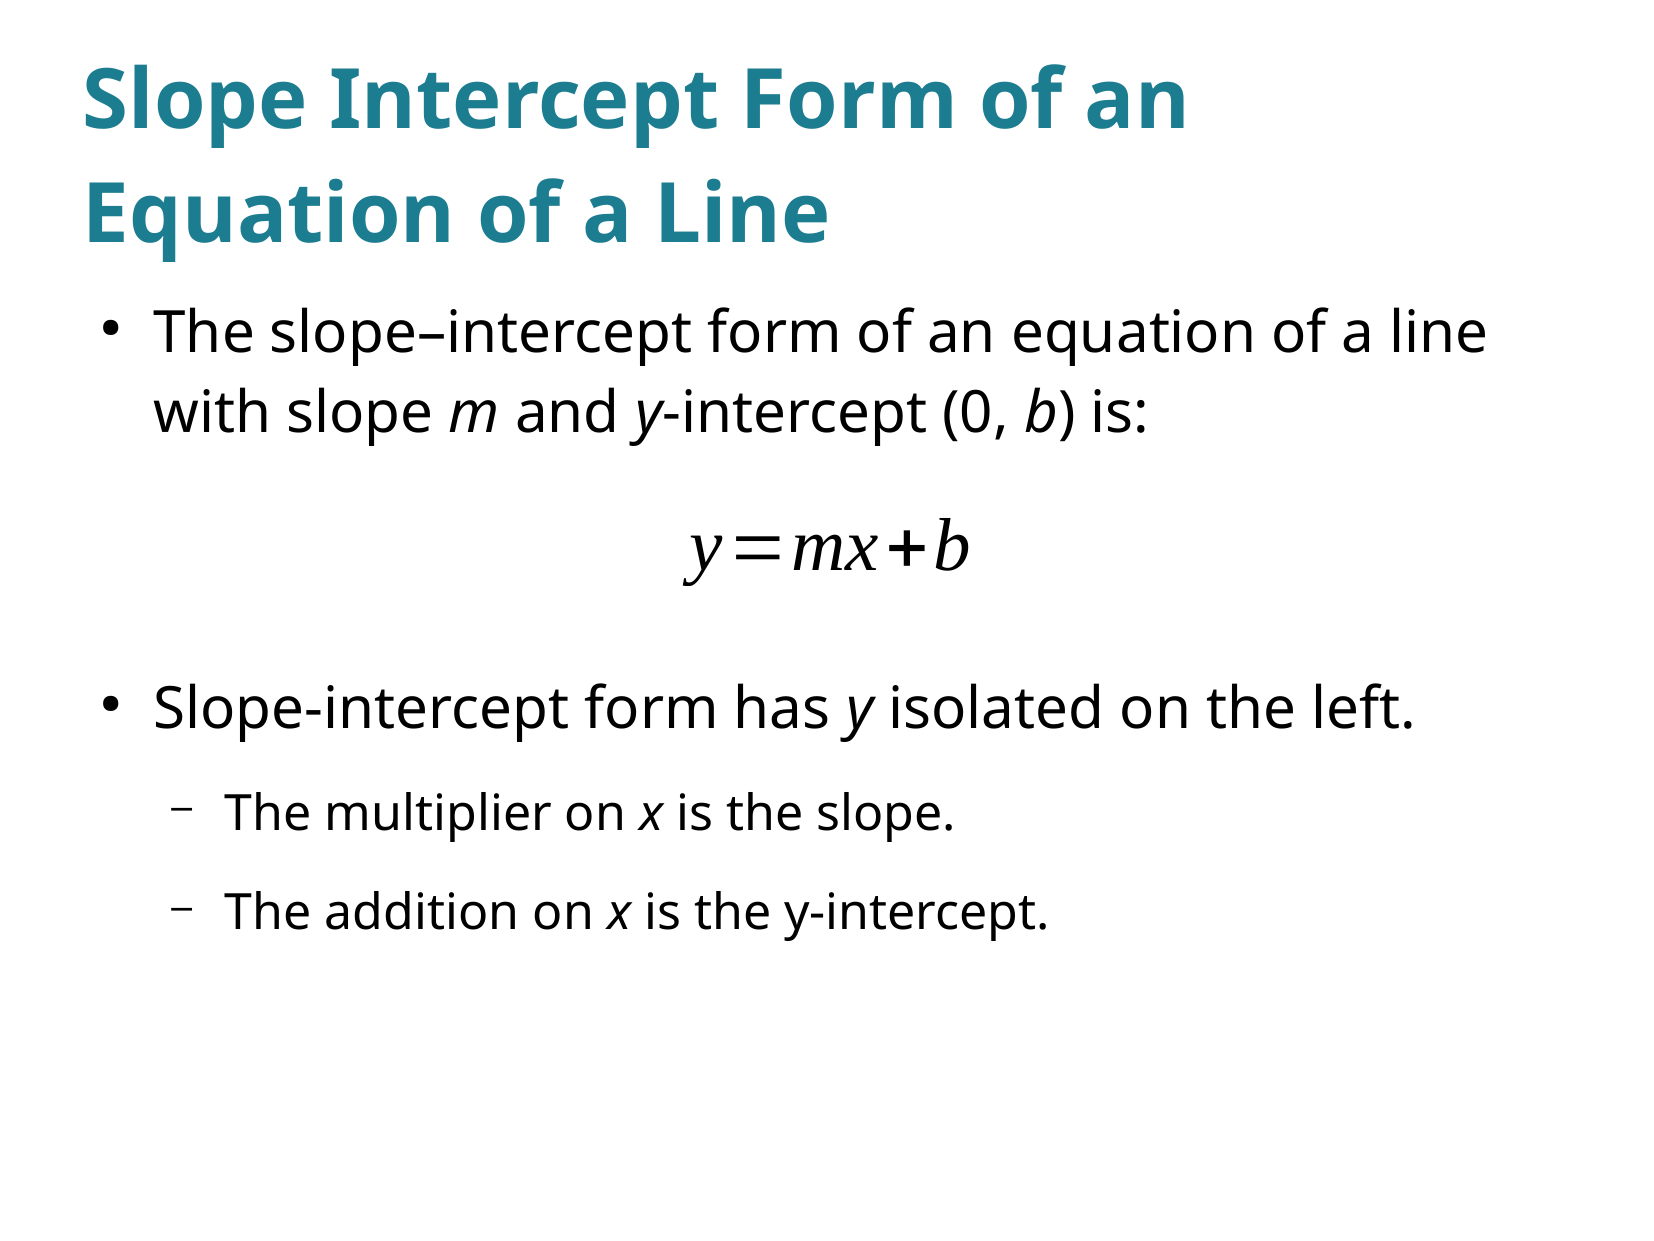

# Slope Intercept Form of an Equation of a Line
The slope–intercept form of an equation of a line with slope m and y-intercept (0, b) is:
Slope-intercept form has y isolated on the left.
The multiplier on x is the slope.
The addition on x is the y-intercept.